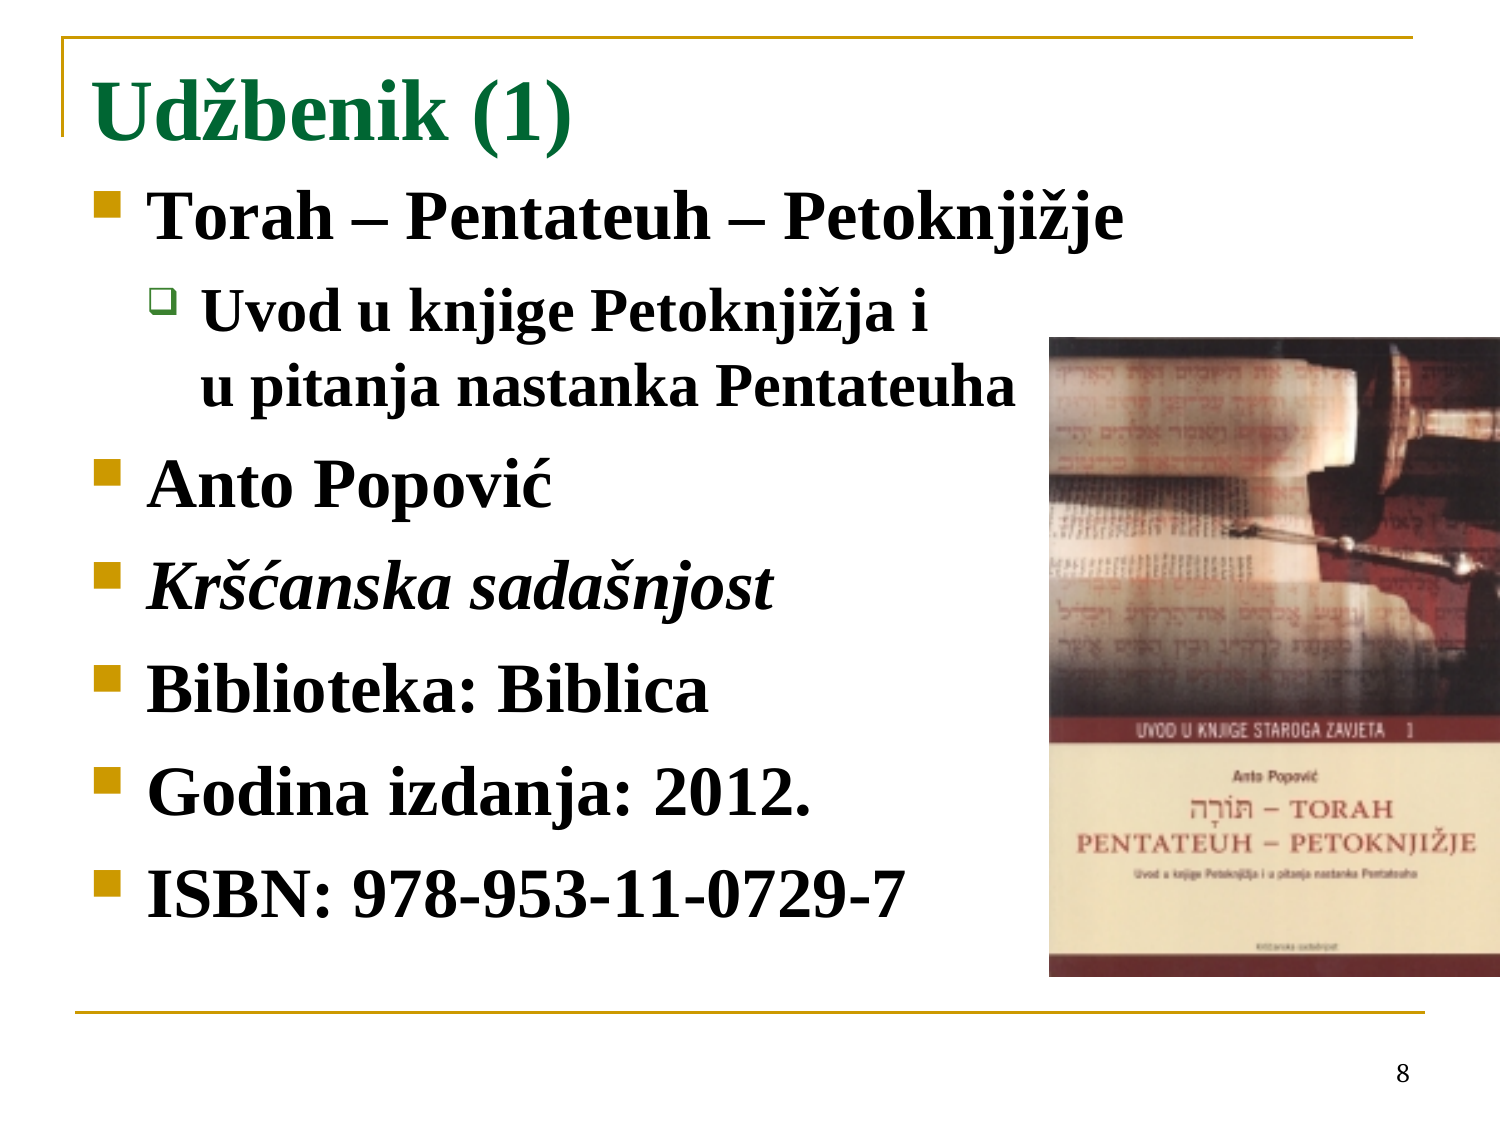

# Udžbenik (1)
Torah – Pentateuh – Petoknjižje
Uvod u knjige Petoknjižja i
u pitanja nastanka Pentateuha
Anto Popović
Kršćanska sadašnjost
Biblioteka: Biblica
Godina izdanja: 2012.
ISBN: 978-953-11-0729-7